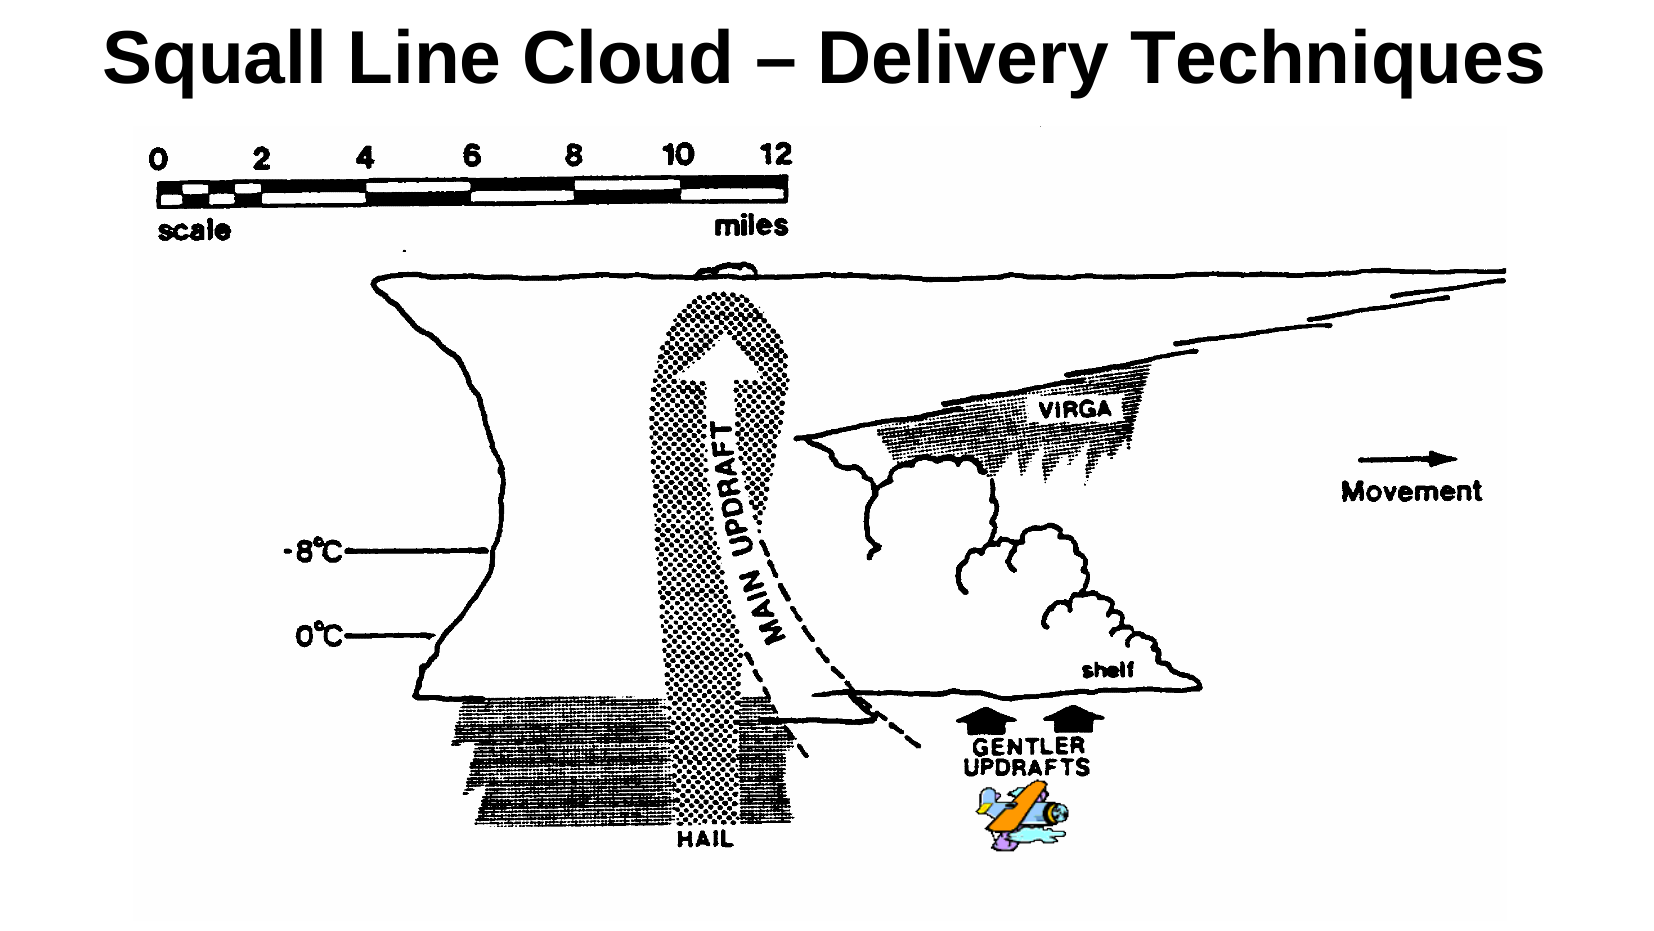

# Squall Line Cloud – Delivery Techniques